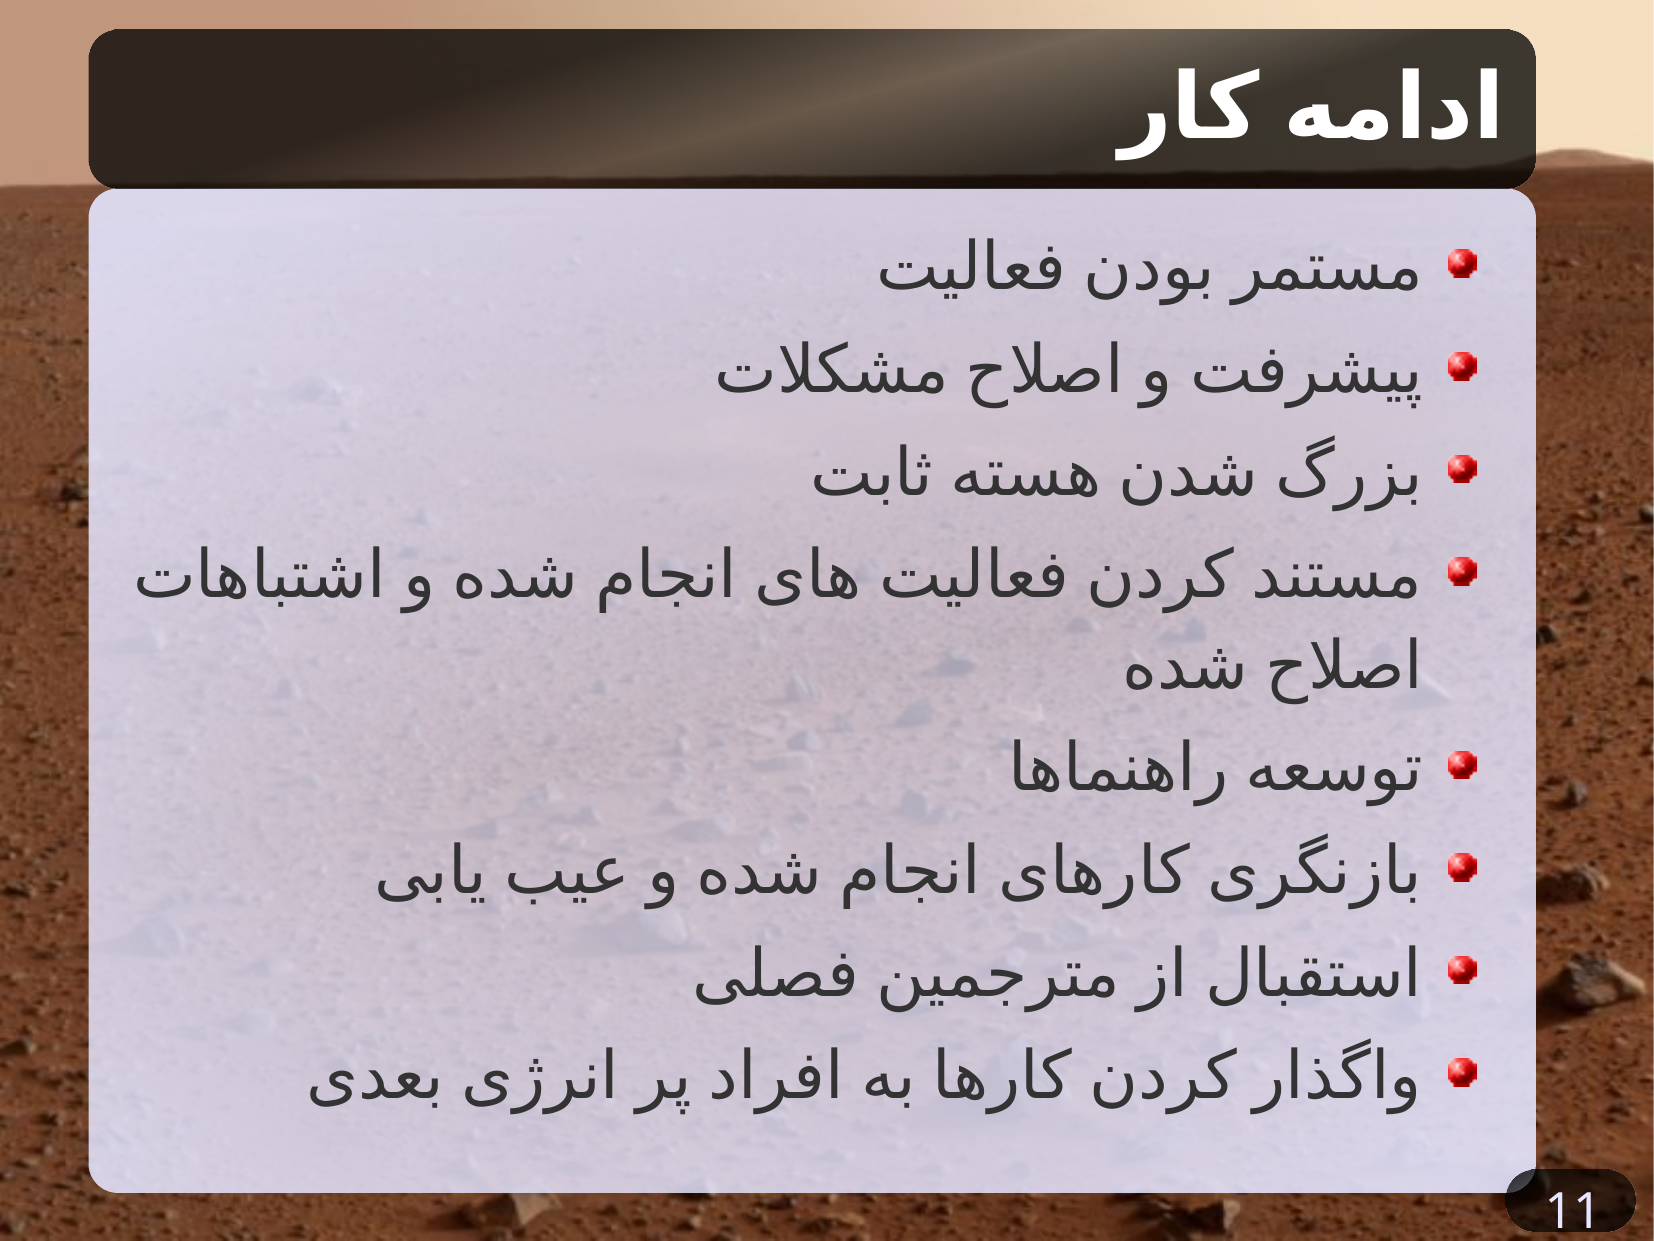

# ادامه کار
مستمر بودن فعالیت
پیشرفت و اصلاح مشکلات
بزرگ شدن هسته ثابت
مستند کردن فعالیت های انجام شده و اشتباهات اصلاح شده
توسعه راهنماها
بازنگری کارهای انجام شده و عیب یابی
استقبال از مترجمین فصلی
واگذار کردن کارها به افراد پر انرژی بعدی